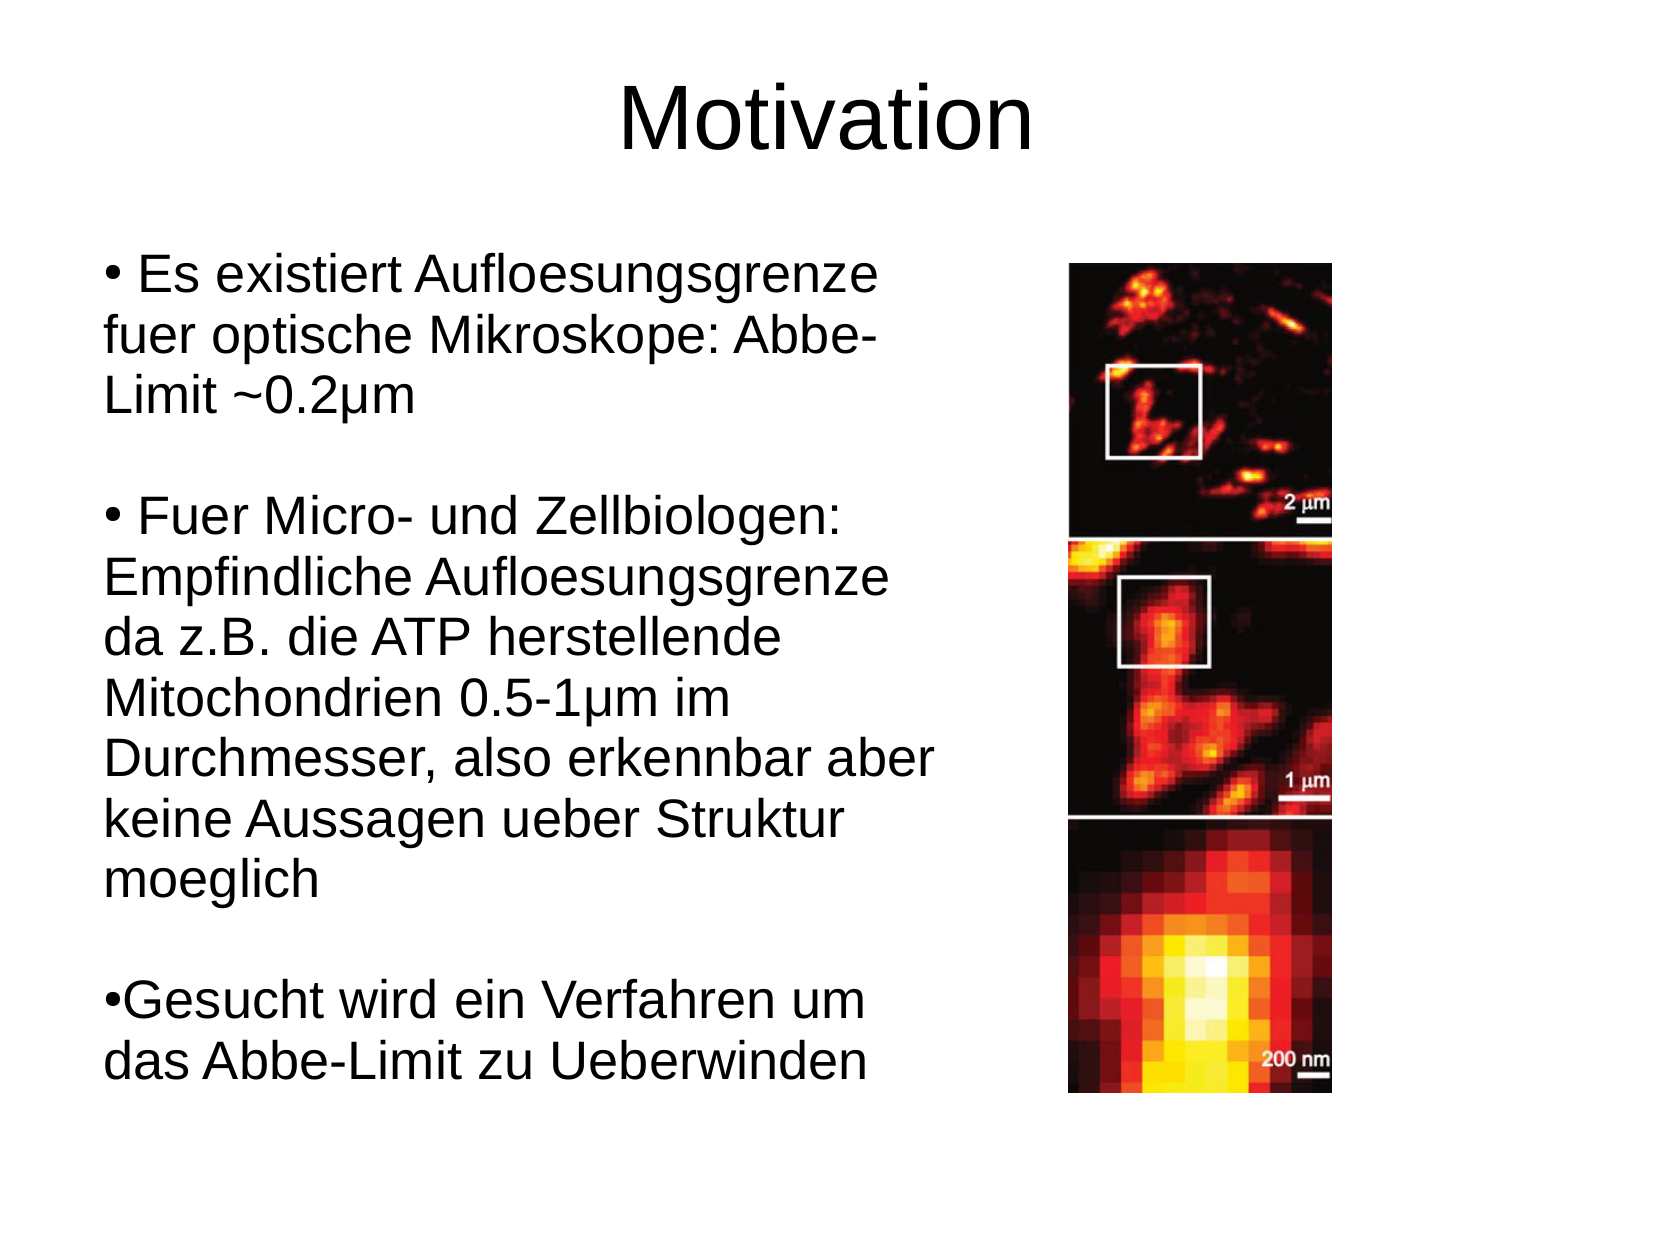

Motivation
 Es existiert Aufloesungsgrenze fuer optische Mikroskope: Abbe-Limit ~0.2μm
 Fuer Micro- und Zellbiologen: Empfindliche Aufloesungsgrenze da z.B. die ATP herstellende Mitochondrien 0.5-1μm im Durchmesser, also erkennbar aber keine Aussagen ueber Struktur moeglich
Gesucht wird ein Verfahren um das Abbe-Limit zu Ueberwinden